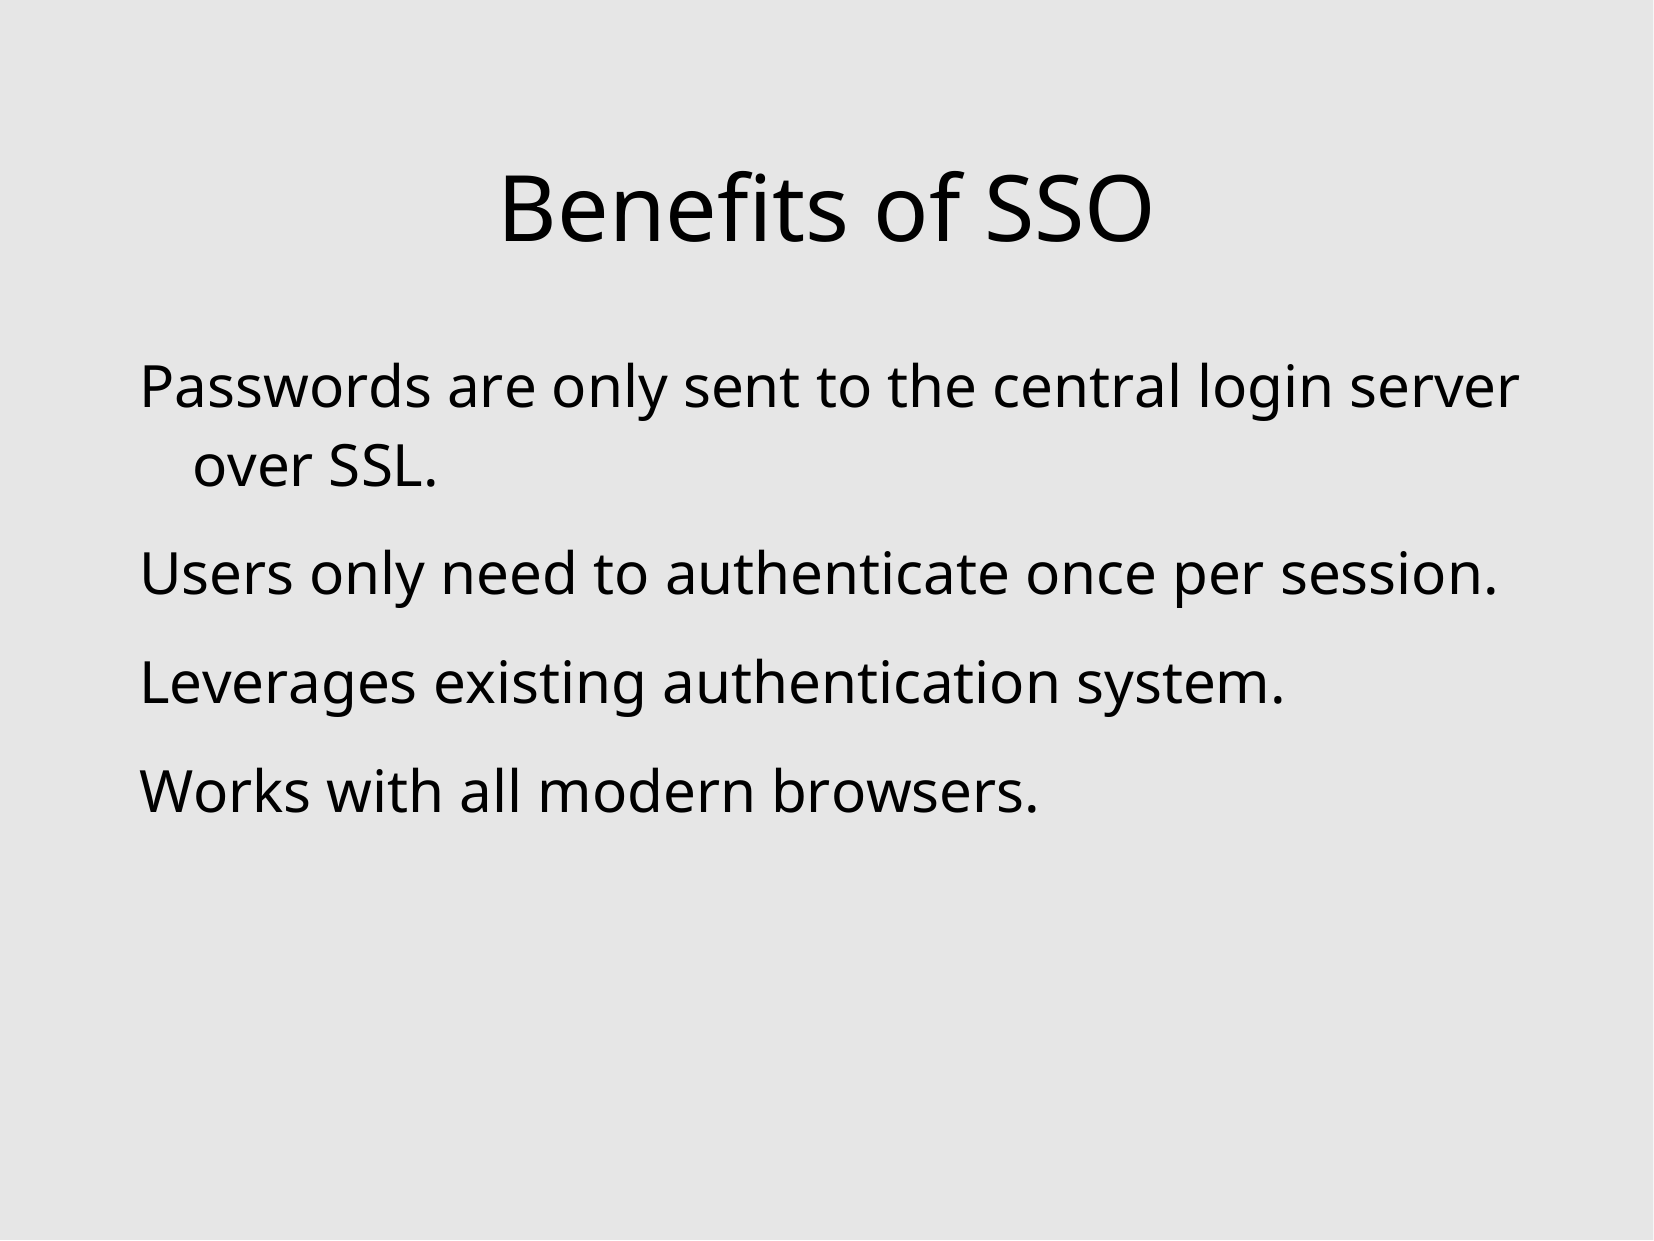

# Benefits of SSO
Passwords are only sent to the central login server over SSL.
Users only need to authenticate once per session.
Leverages existing authentication system.
Works with all modern browsers.